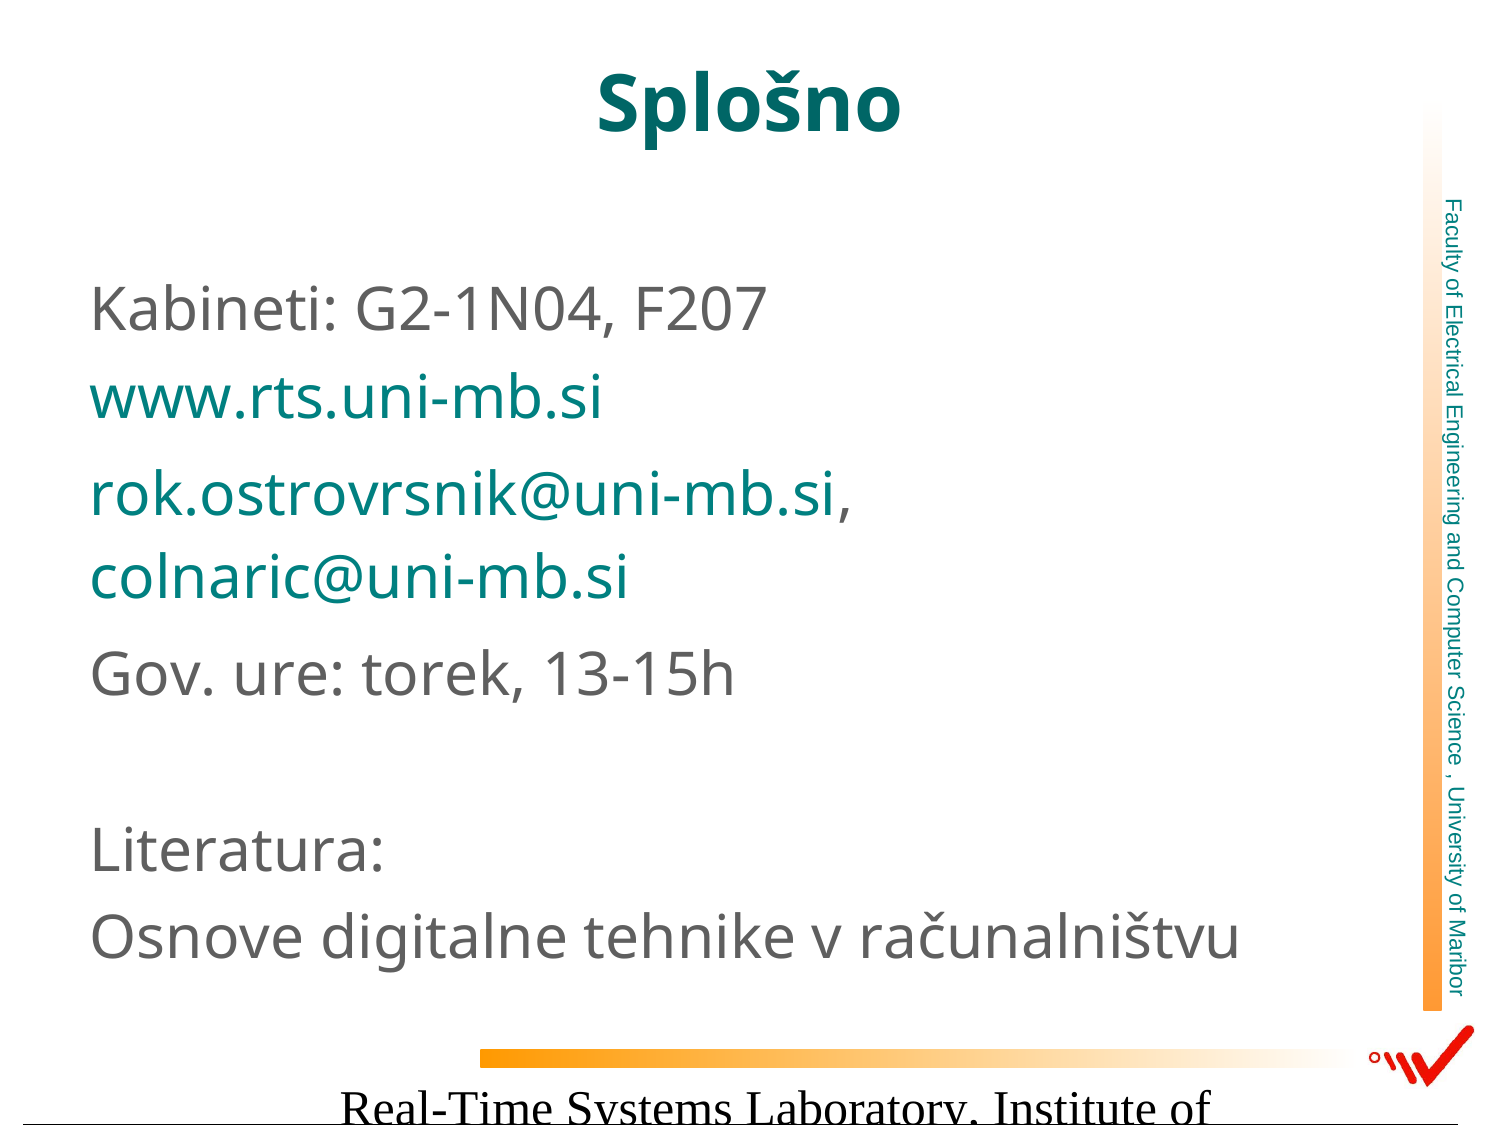

# Splošno
Kabineti: G2-1N04, F207
www.rts.uni-mb.si
rok.ostrovrsnik@uni-mb.si, colnaric@uni-mb.si
Gov. ure: torek, 13-15h
Literatura:
Osnove digitalne tehnike v računalništvu